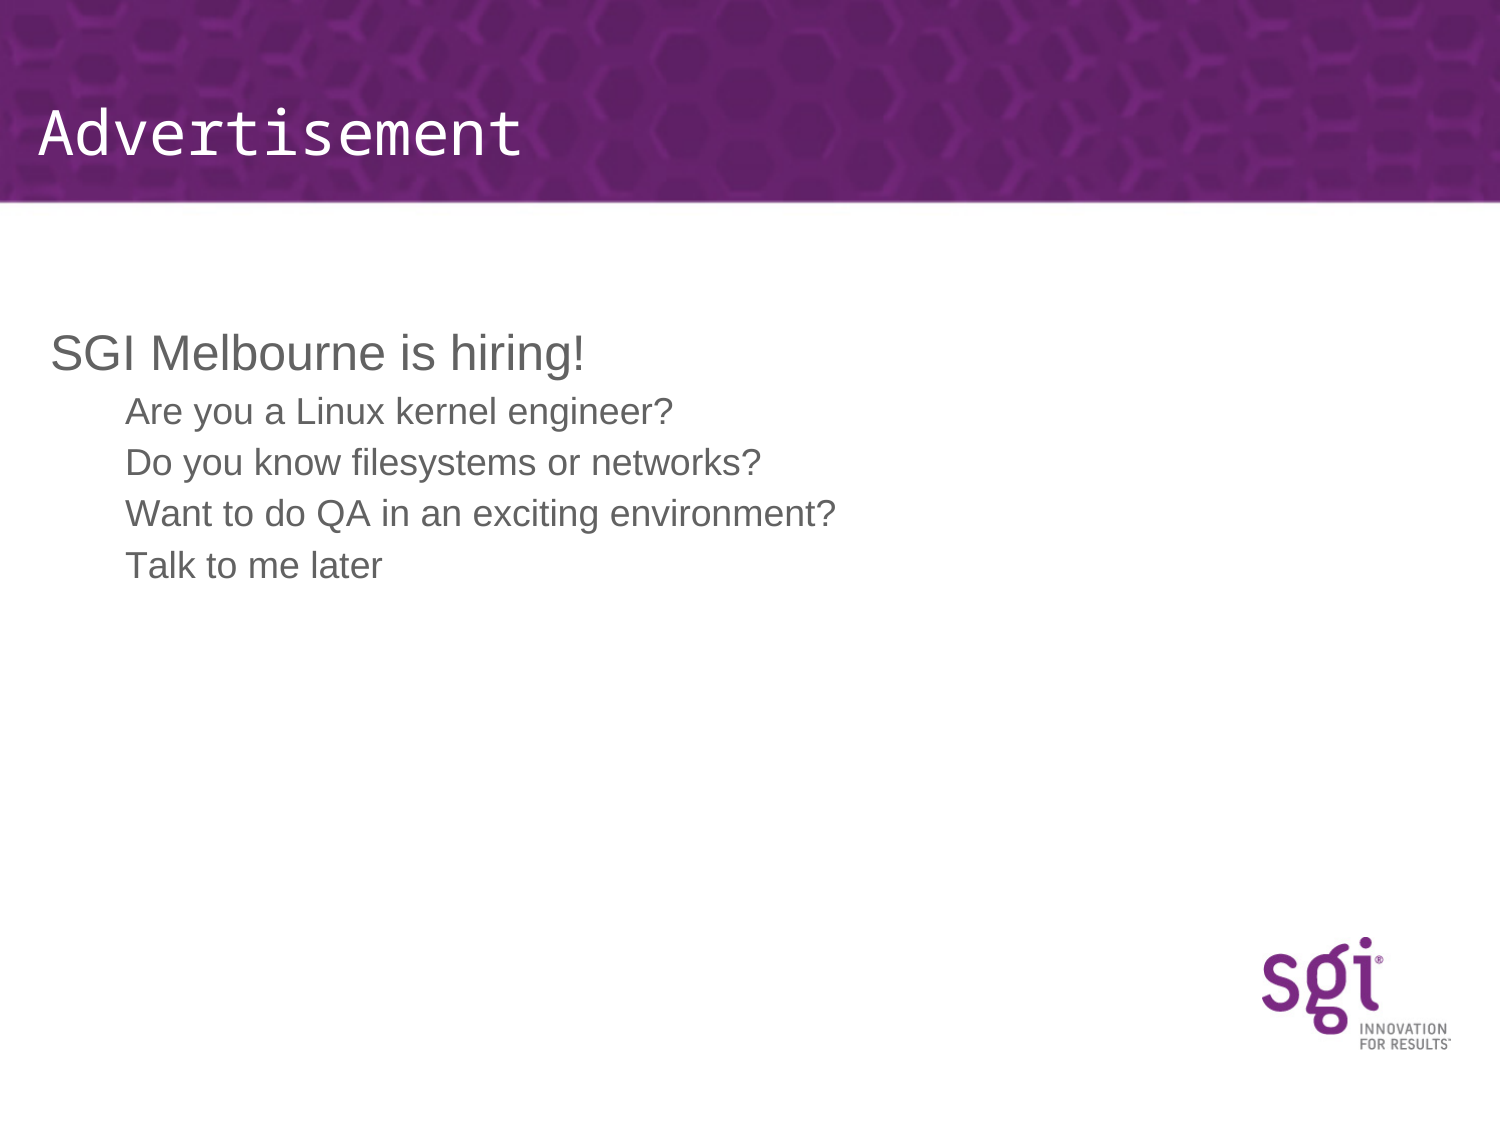

# Advertisement
SGI Melbourne is hiring!
Are you a Linux kernel engineer?
Do you know filesystems or networks?
Want to do QA in an exciting environment?
Talk to me later